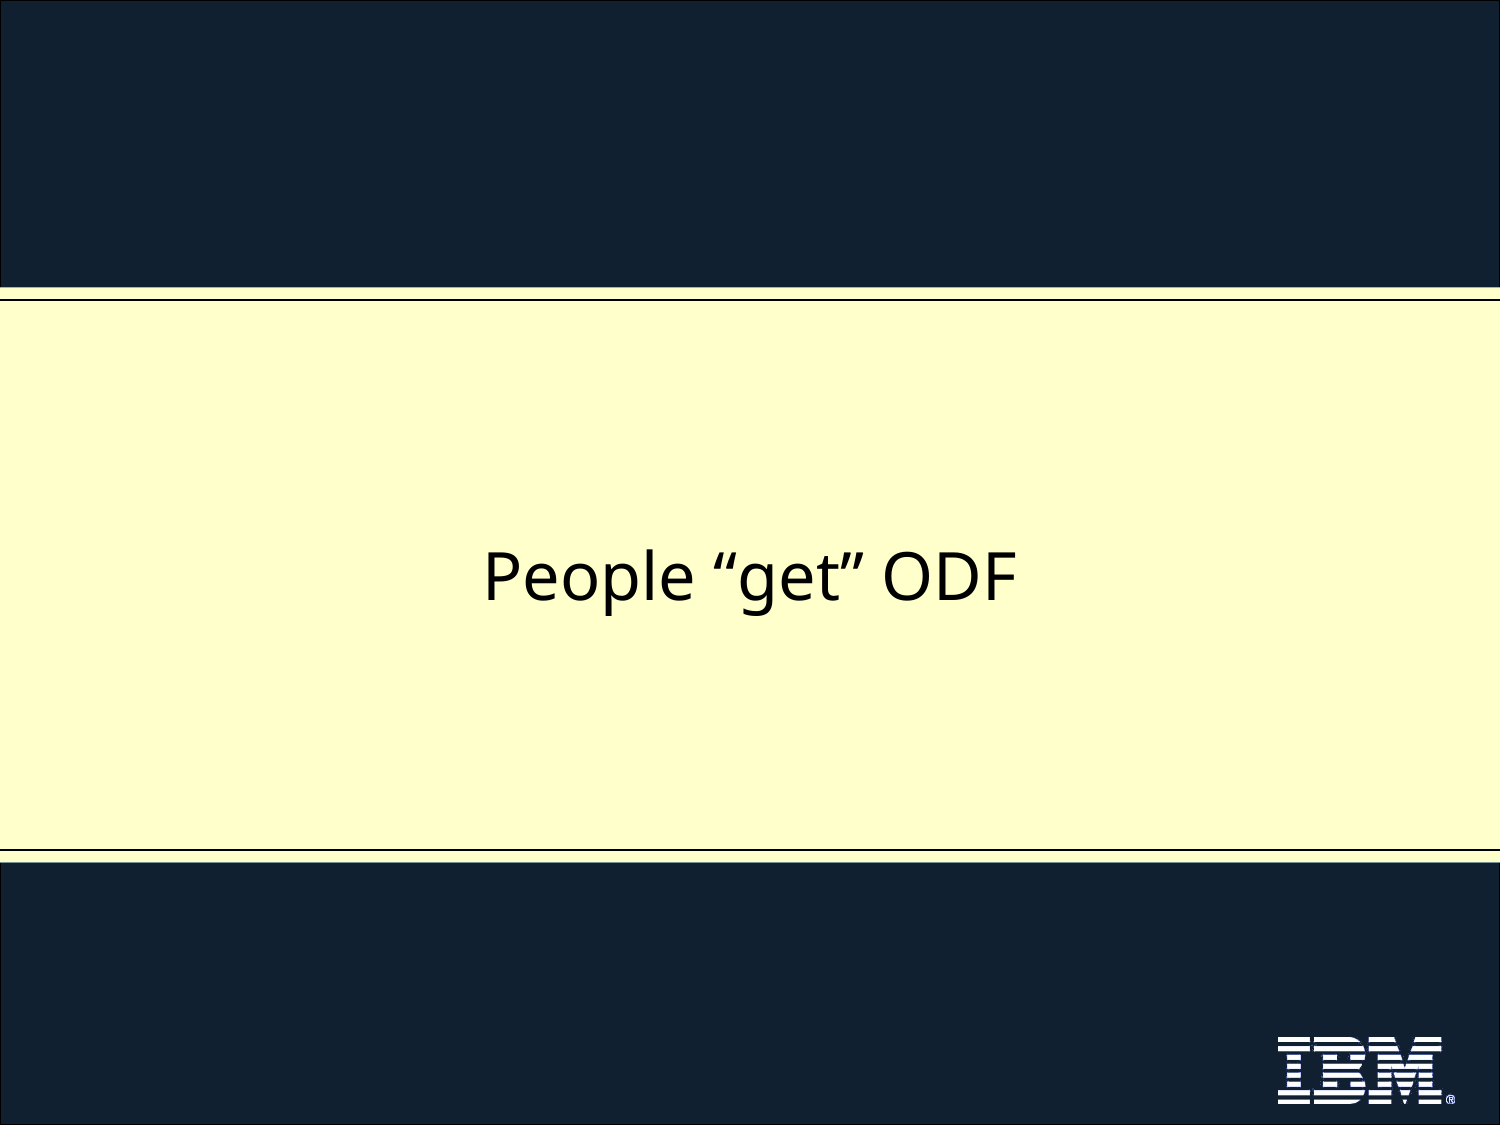

People “get” ODF
# Characteristics of “open”